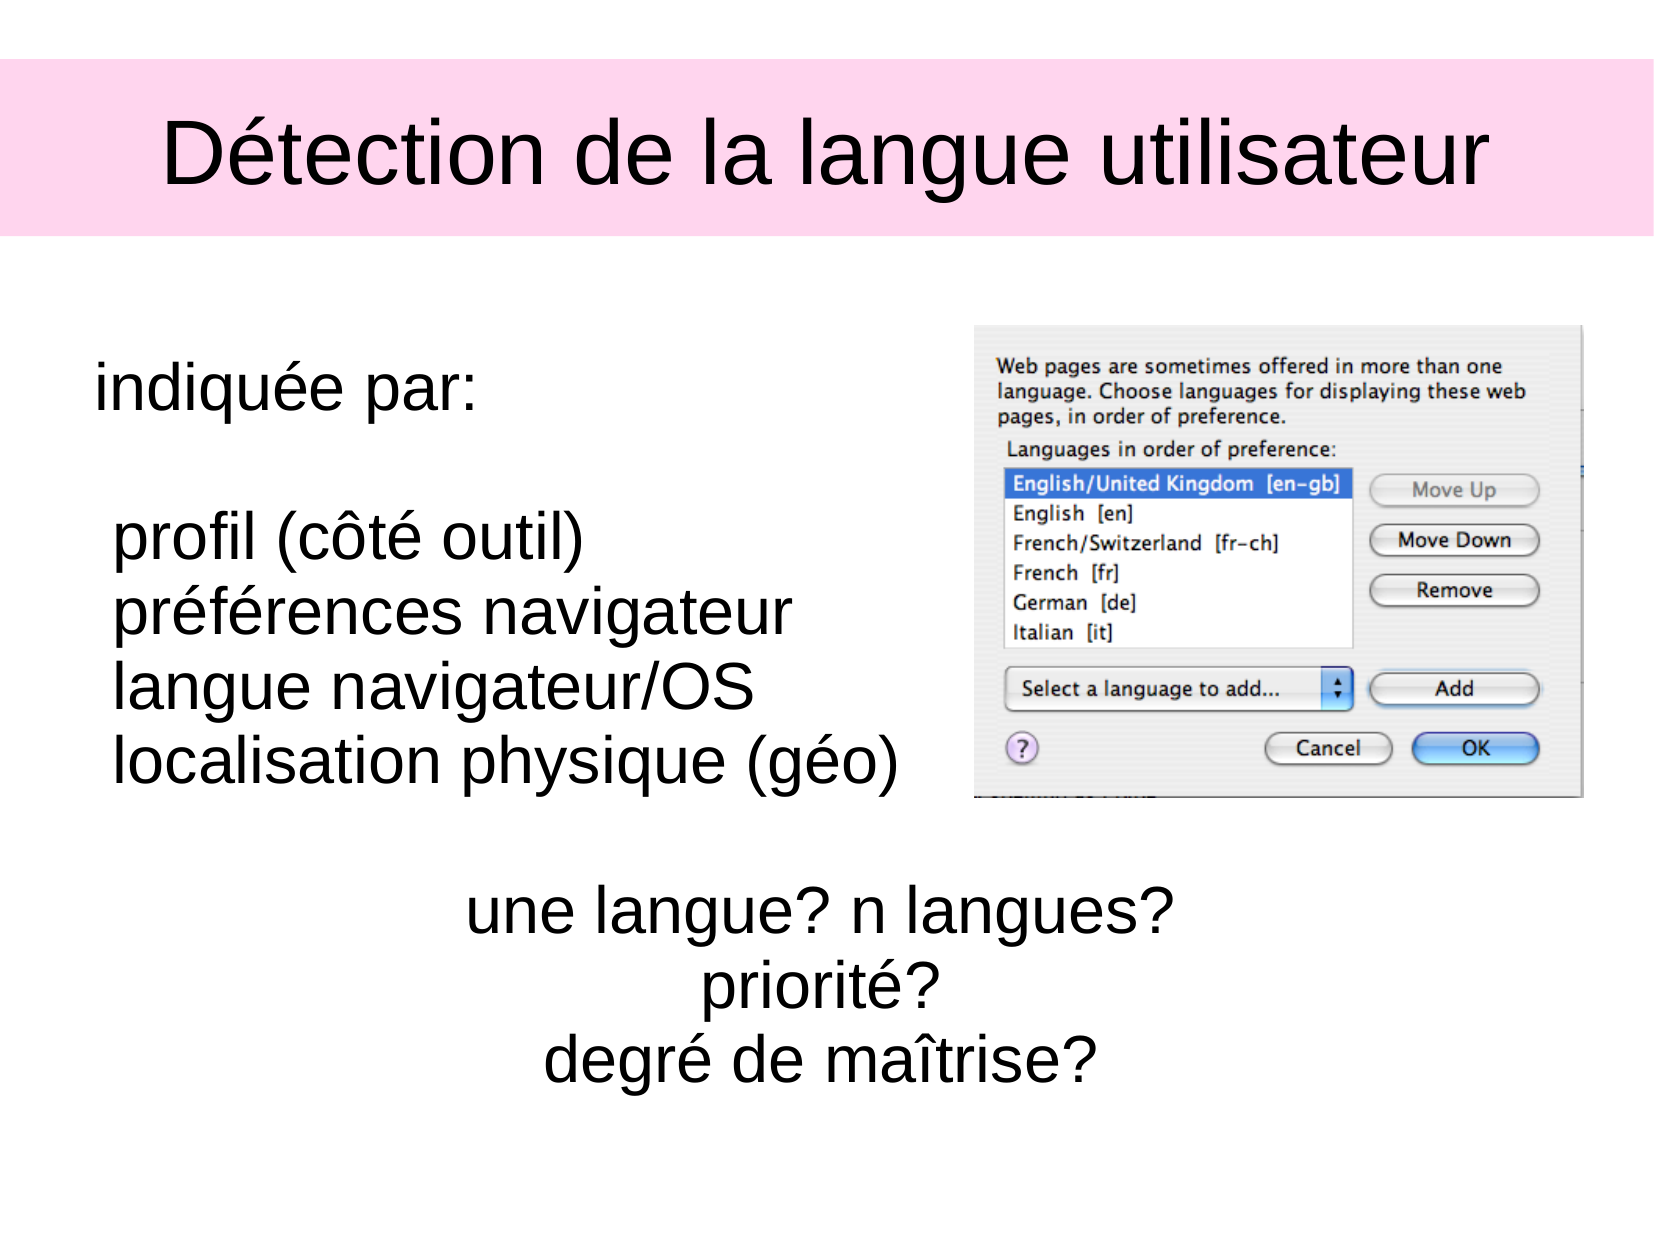

# Détection de la langue utilisateur
indiquée par:
 profil (côté outil)
 préférences navigateur
 langue navigateur/OS
 localisation physique (géo)
une langue? n langues?
priorité?
degré de maîtrise?